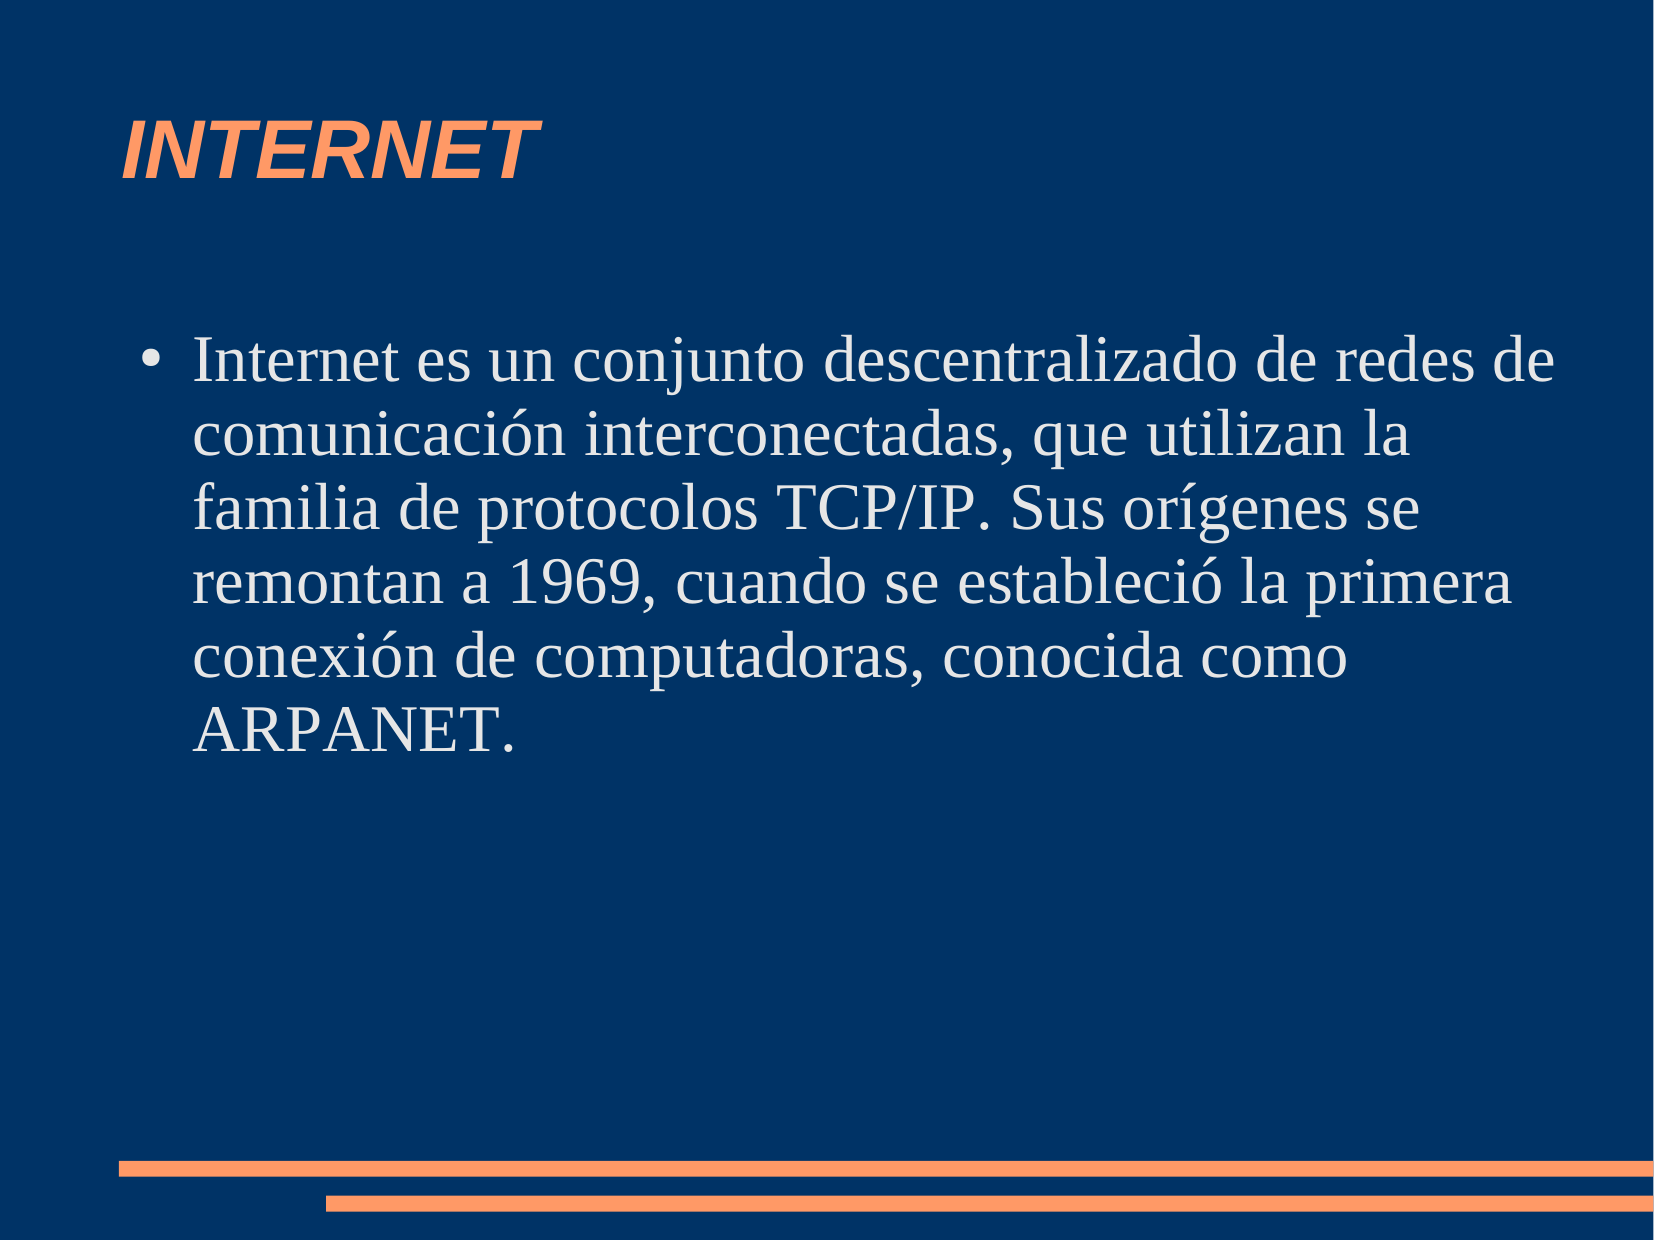

# INTERNET
Internet es un conjunto descentralizado de redes de comunicación interconectadas, que utilizan la familia de protocolos TCP/IP. Sus orígenes se remontan a 1969, cuando se estableció la primera conexión de computadoras, conocida como ARPANET.